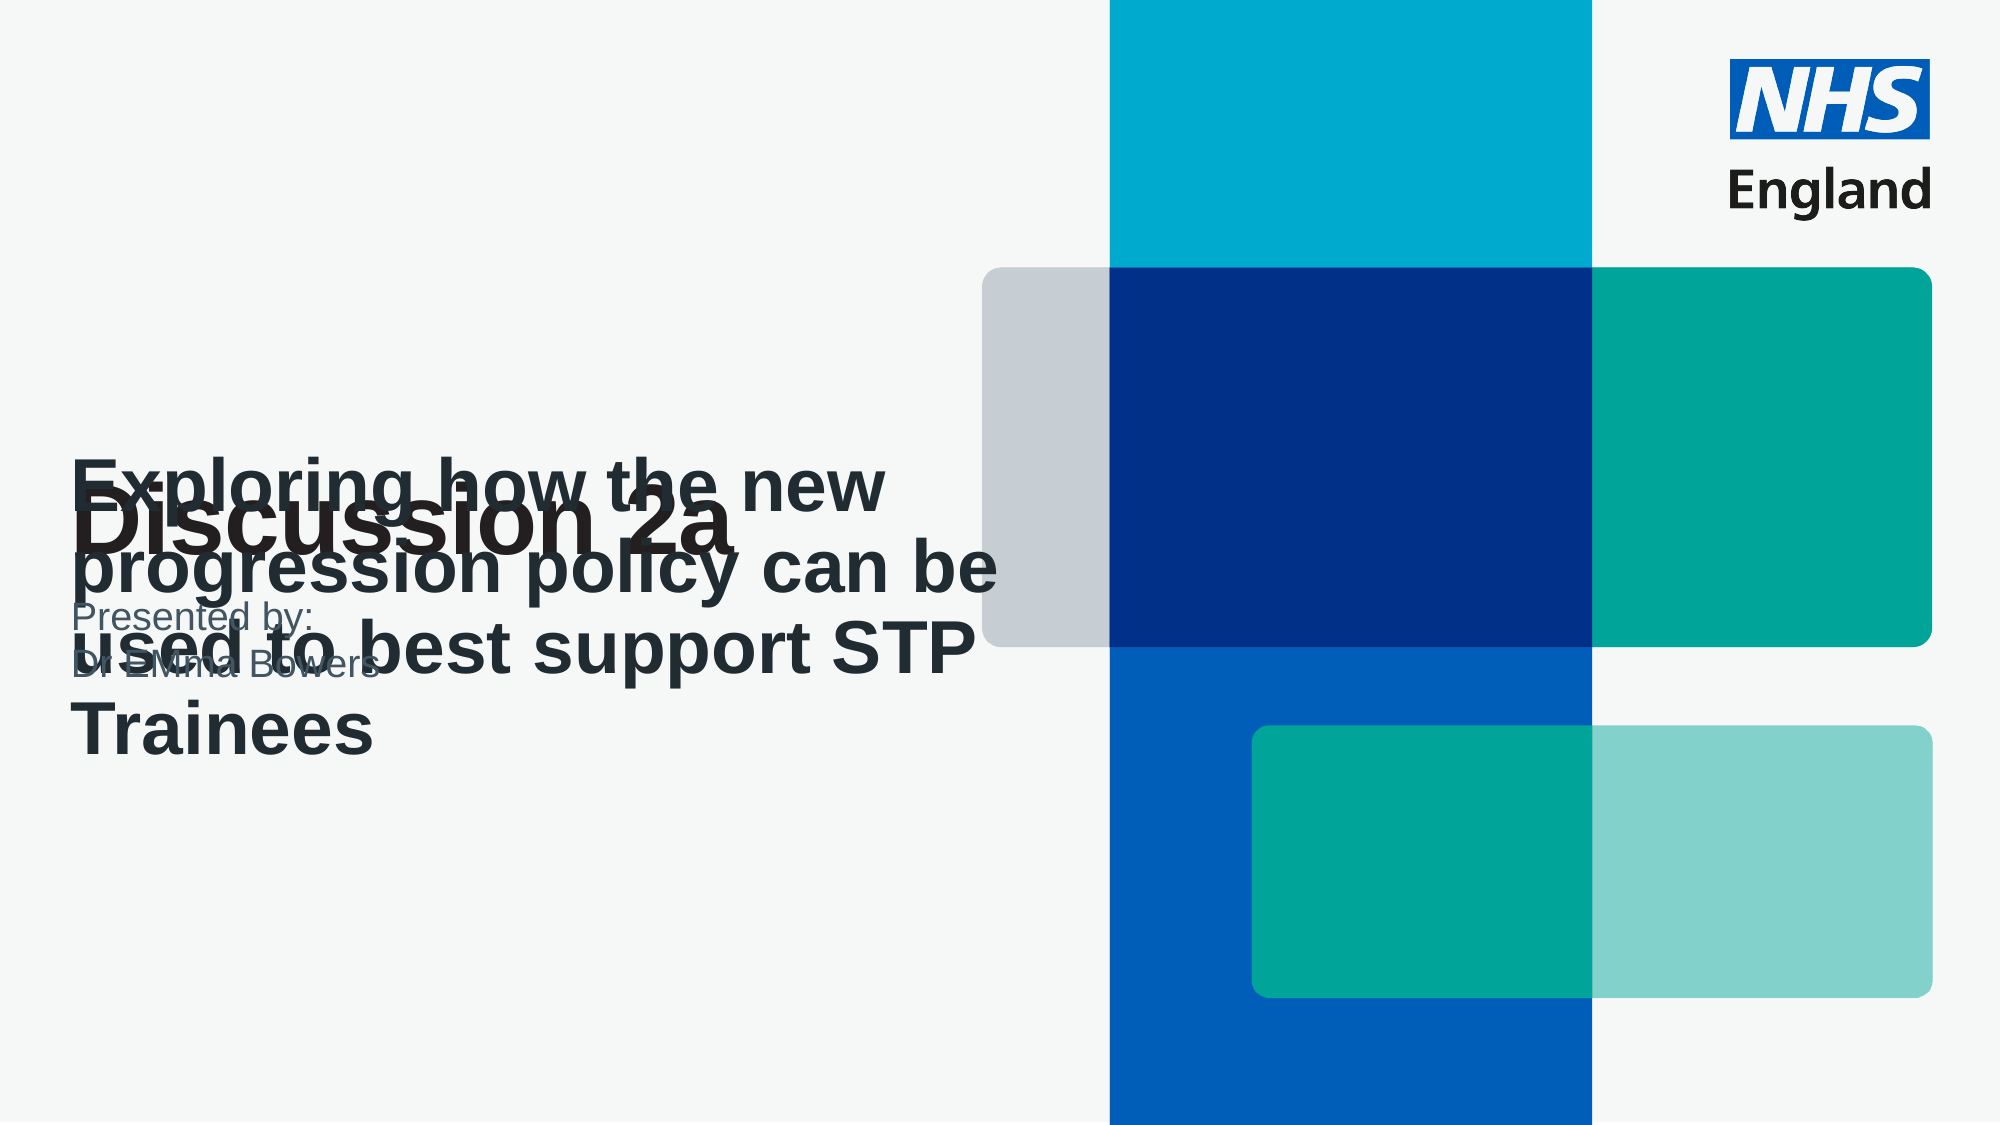

# Discussion 2a
Exploring how the new progression policy can be used to best support STP Trainees
Presented by:
Dr EMma Bowers